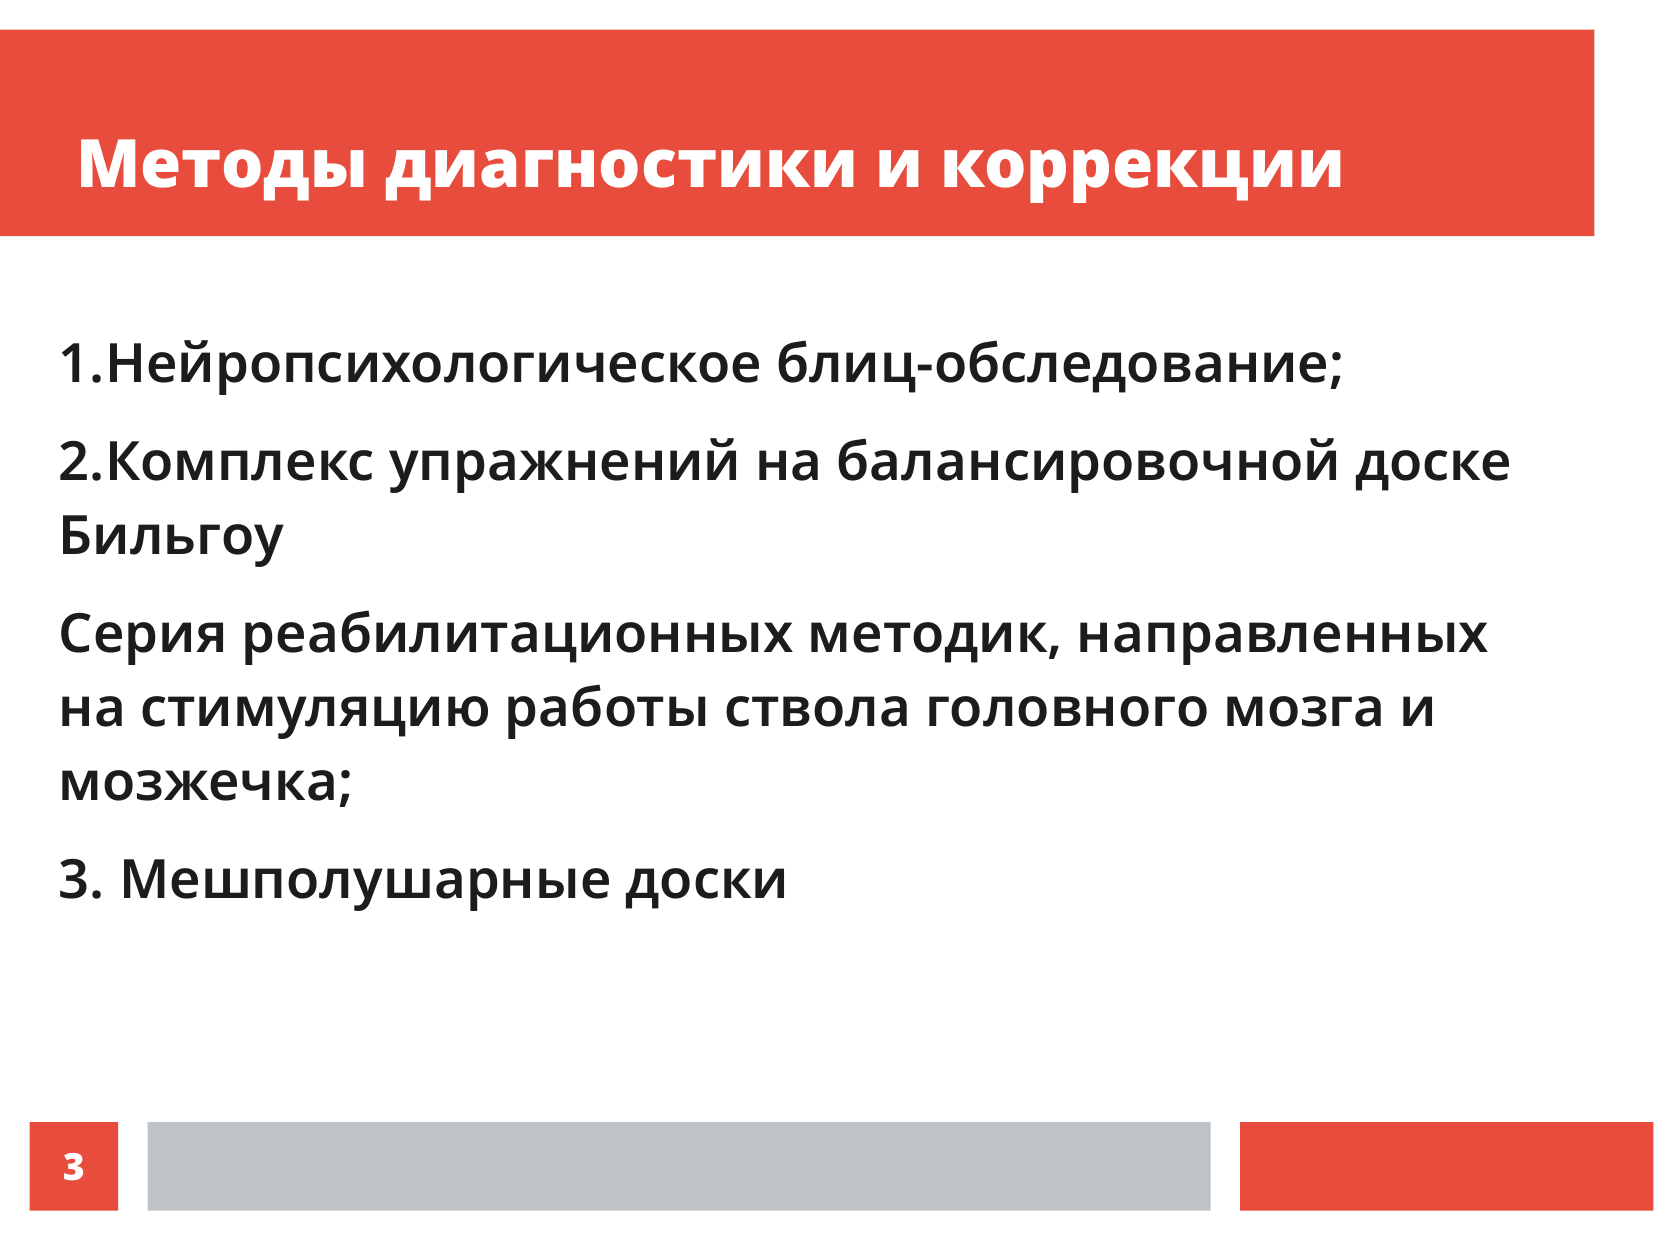

# Методы диагностики и коррекции
1.Нейропсихологическое блиц-обследование;
2.Комплекс упражнений на балансировочной доске Бильгоу
Серия реабилитационных методик, направленных на стимуляцию работы ствола головного мозга и мозжечка;
3. Мешполушарные доски
3